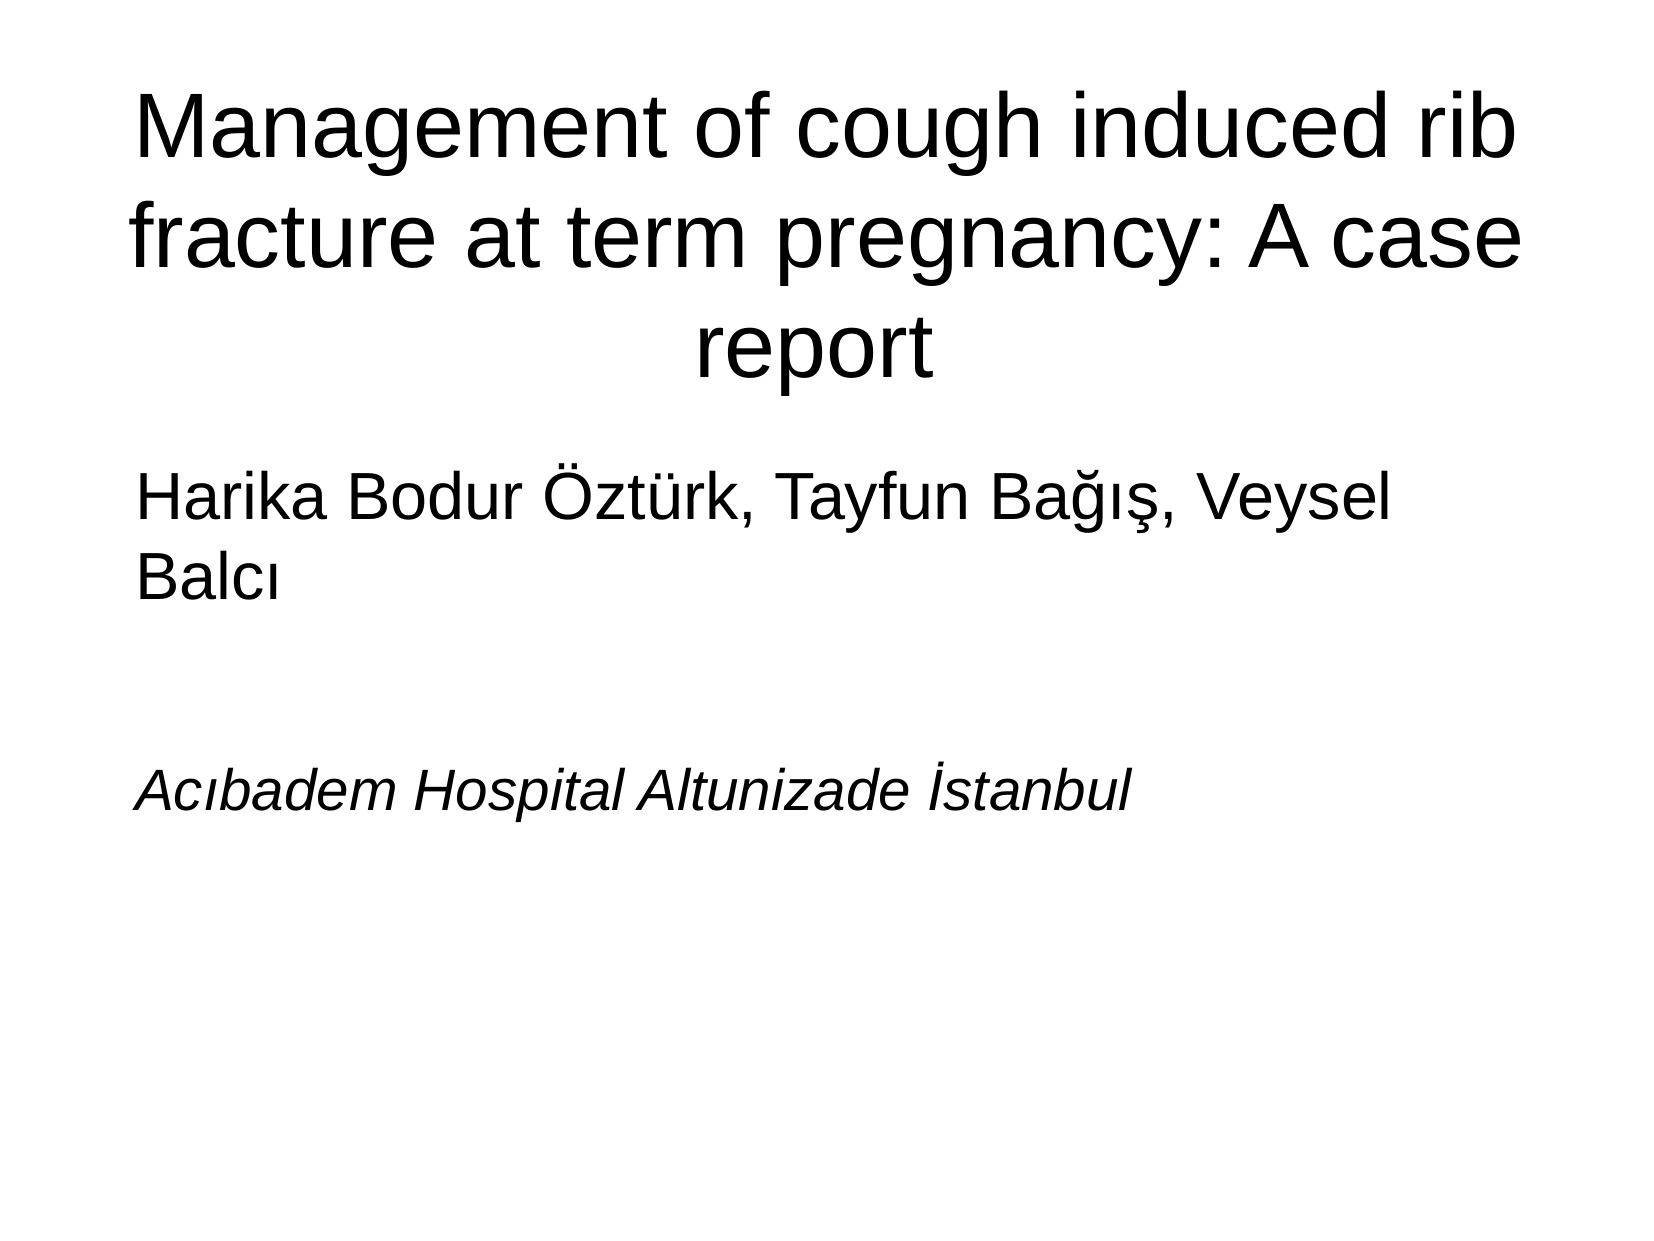

# Management of cough induced rib fracture at term pregnancy: A case report
Harika Bodur Öztürk, Tayfun Bağış, Veysel Balcı
Acıbadem Hospital Altunizade İstanbul